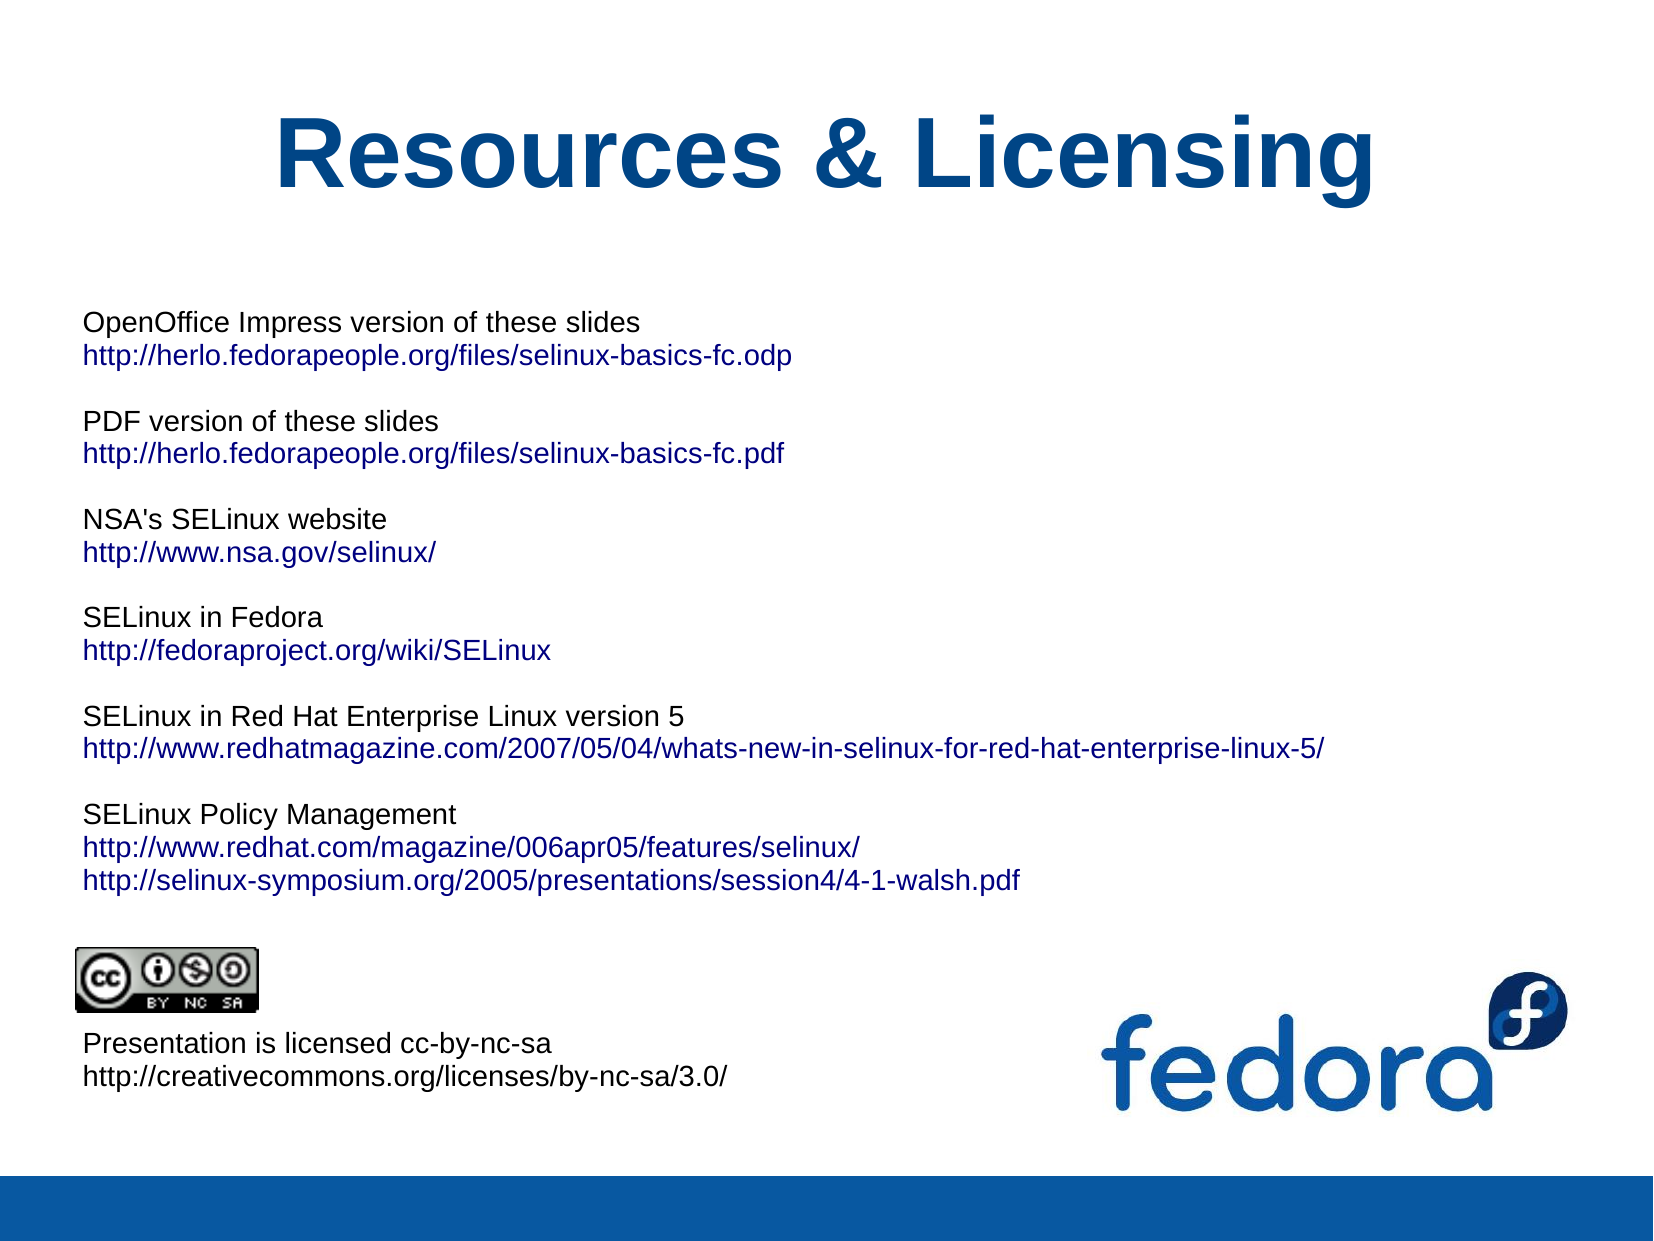

# Resources & Licensing
OpenOffice Impress version of these slides
http://herlo.fedorapeople.org/files/selinux-basics-fc.odp
PDF version of these slides
http://herlo.fedorapeople.org/files/selinux-basics-fc.pdf
NSA's SELinux website
http://www.nsa.gov/selinux/
SELinux in Fedora
http://fedoraproject.org/wiki/SELinux
SELinux in Red Hat Enterprise Linux version 5
http://www.redhatmagazine.com/2007/05/04/whats-new-in-selinux-for-red-hat-enterprise-linux-5/
SELinux Policy Management
http://www.redhat.com/magazine/006apr05/features/selinux/
http://selinux-symposium.org/2005/presentations/session4/4-1-walsh.pdf
Presentation is licensed cc-by-nc-sa
http://creativecommons.org/licenses/by-nc-sa/3.0/